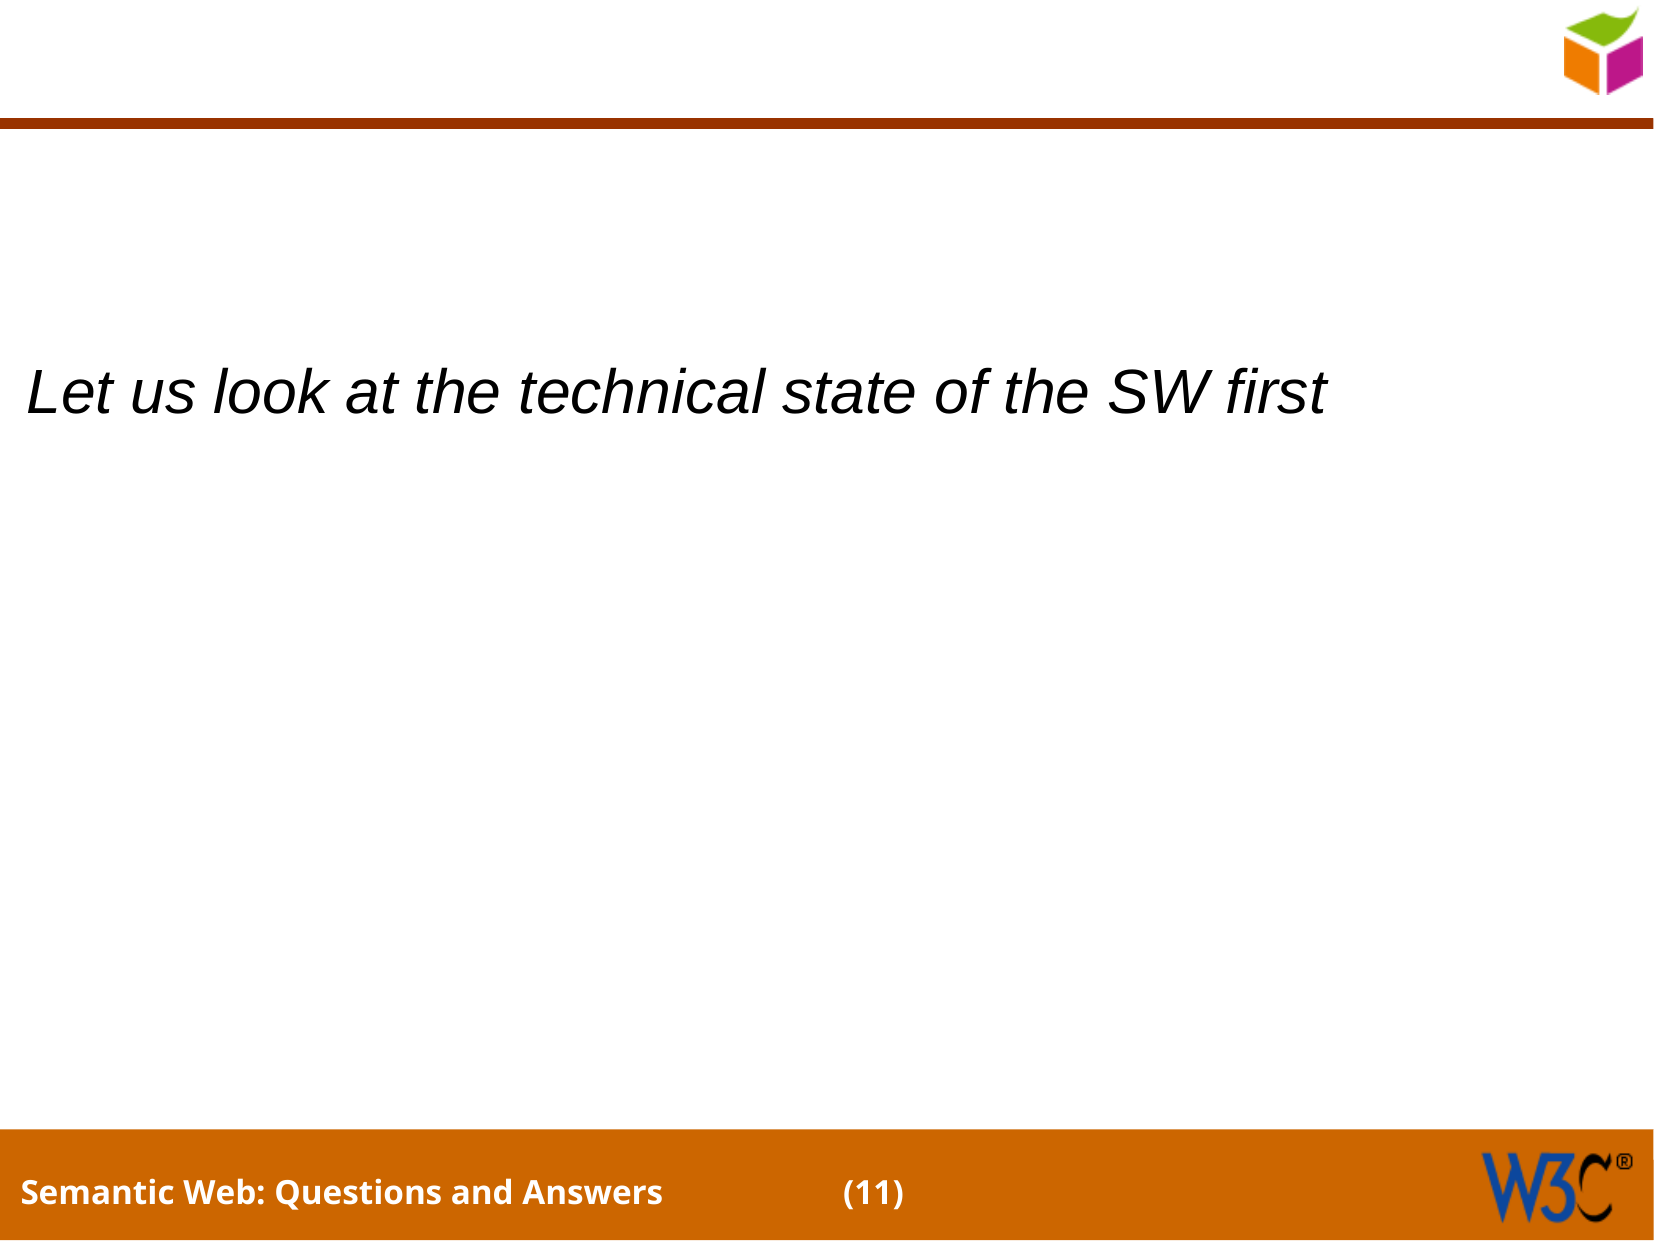

Let us look at the technical state of the SW first
11